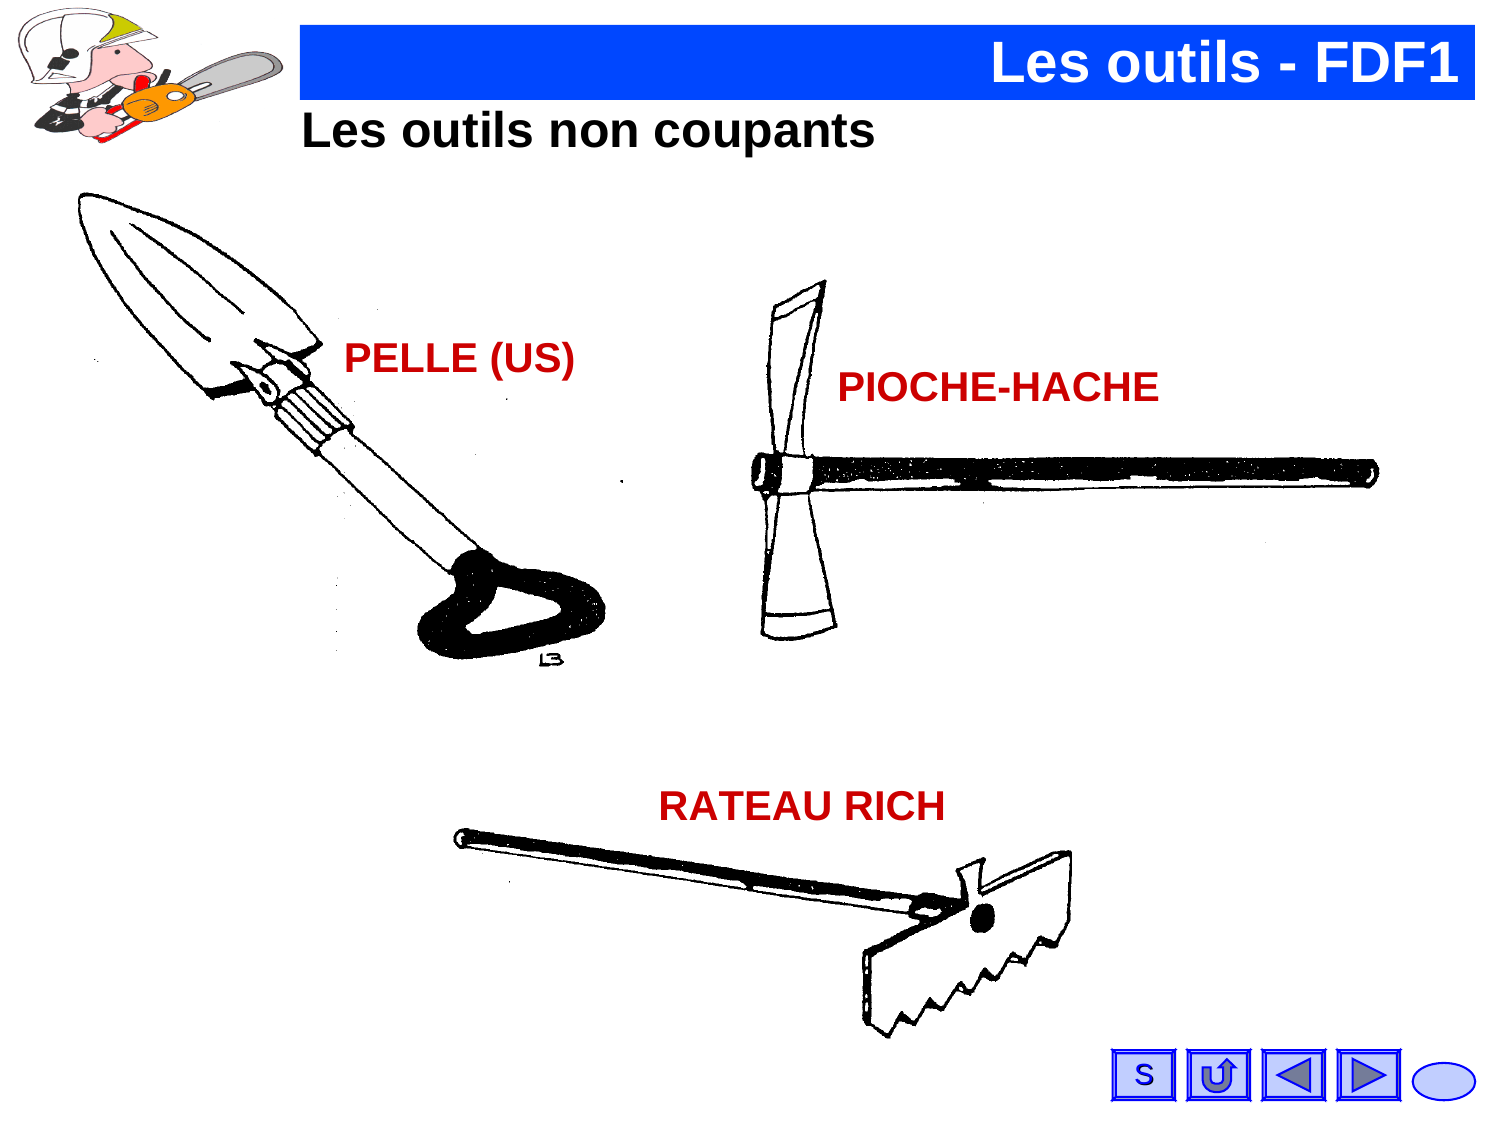

Les outils - FDF1
Les outils non coupants
PELLE (US)
PIOCHE-HACHE
RATEAU RICH